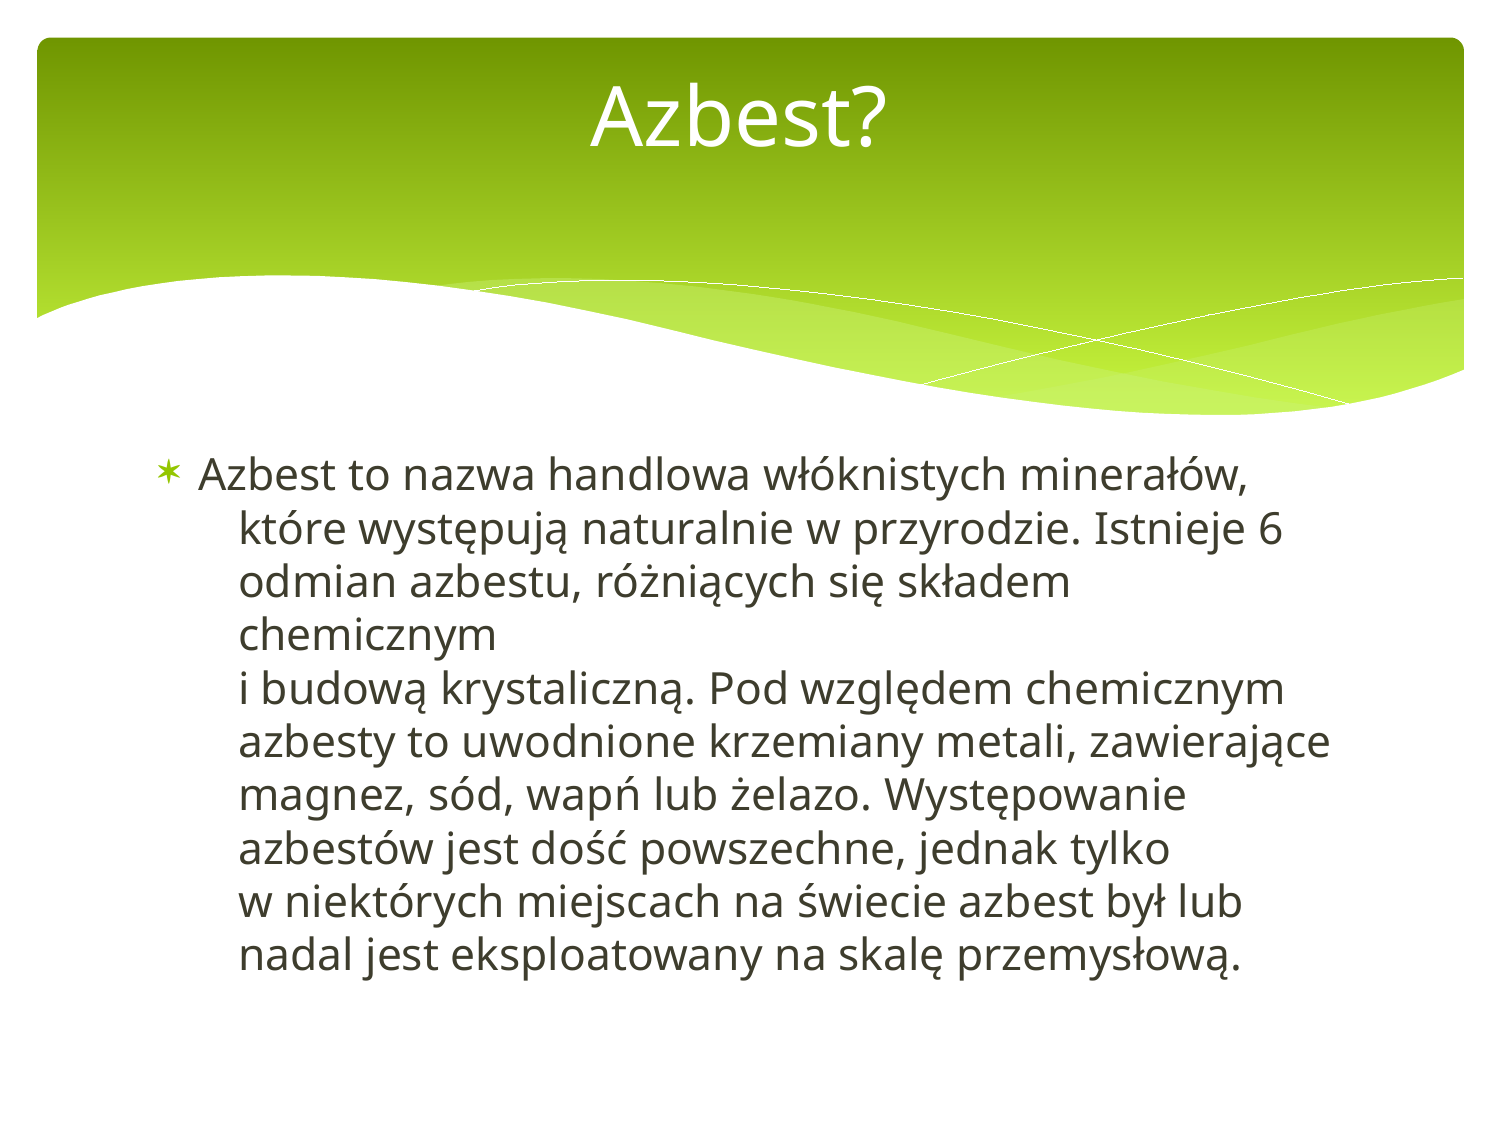

Azbest?
# Azbest to nazwa handlowa włóknistych minerałów, które występują naturalnie w przyrodzie. Istnieje 6 odmian azbestu, różniących się składem chemicznym i budową krystaliczną. Pod względem chemicznym azbesty to uwodnione krzemiany metali, zawierające magnez, sód, wapń lub żelazo. Występowanie azbestów jest dość powszechne, jednak tylko w niektórych miejscach na świecie azbest był lub nadal jest eksploatowany na skalę przemysłową.